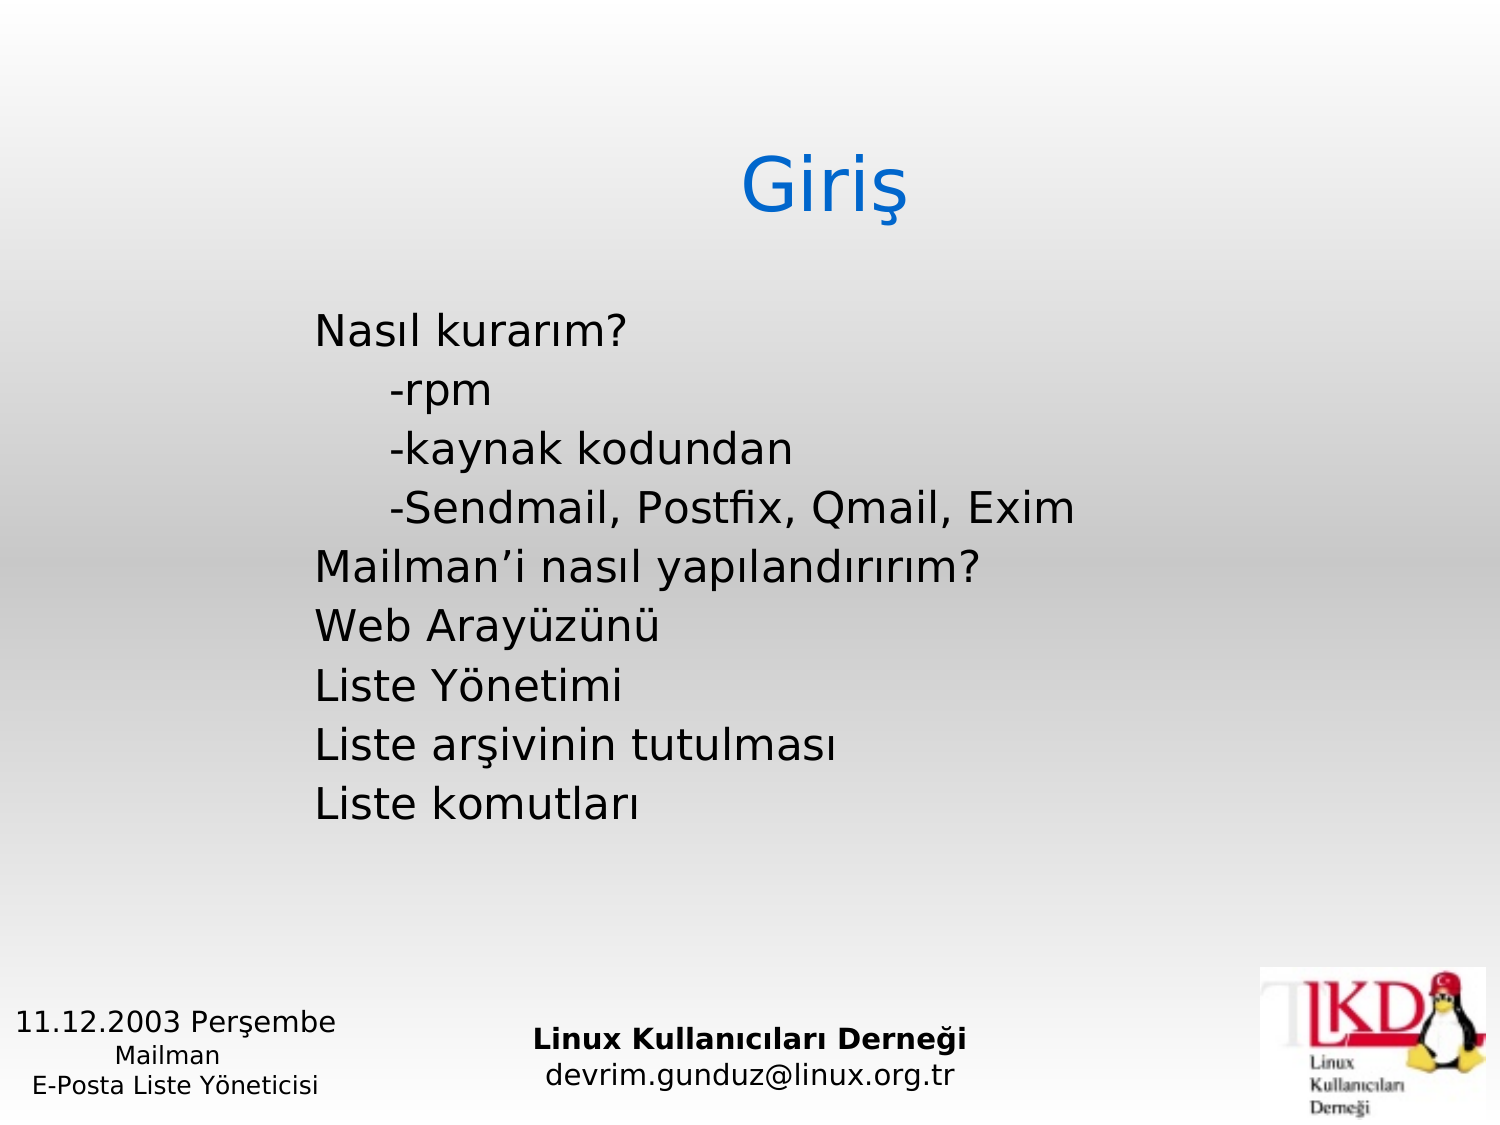

# Giriş
Nasıl kurarım?
	-rpm
	-kaynak kodundan
	-Sendmail, Postfix, Qmail, Exim
Mailman’i nasıl yapılandırırım?
Web Arayüzünü
Liste Yönetimi
Liste arşivinin tutulması
Liste komutları